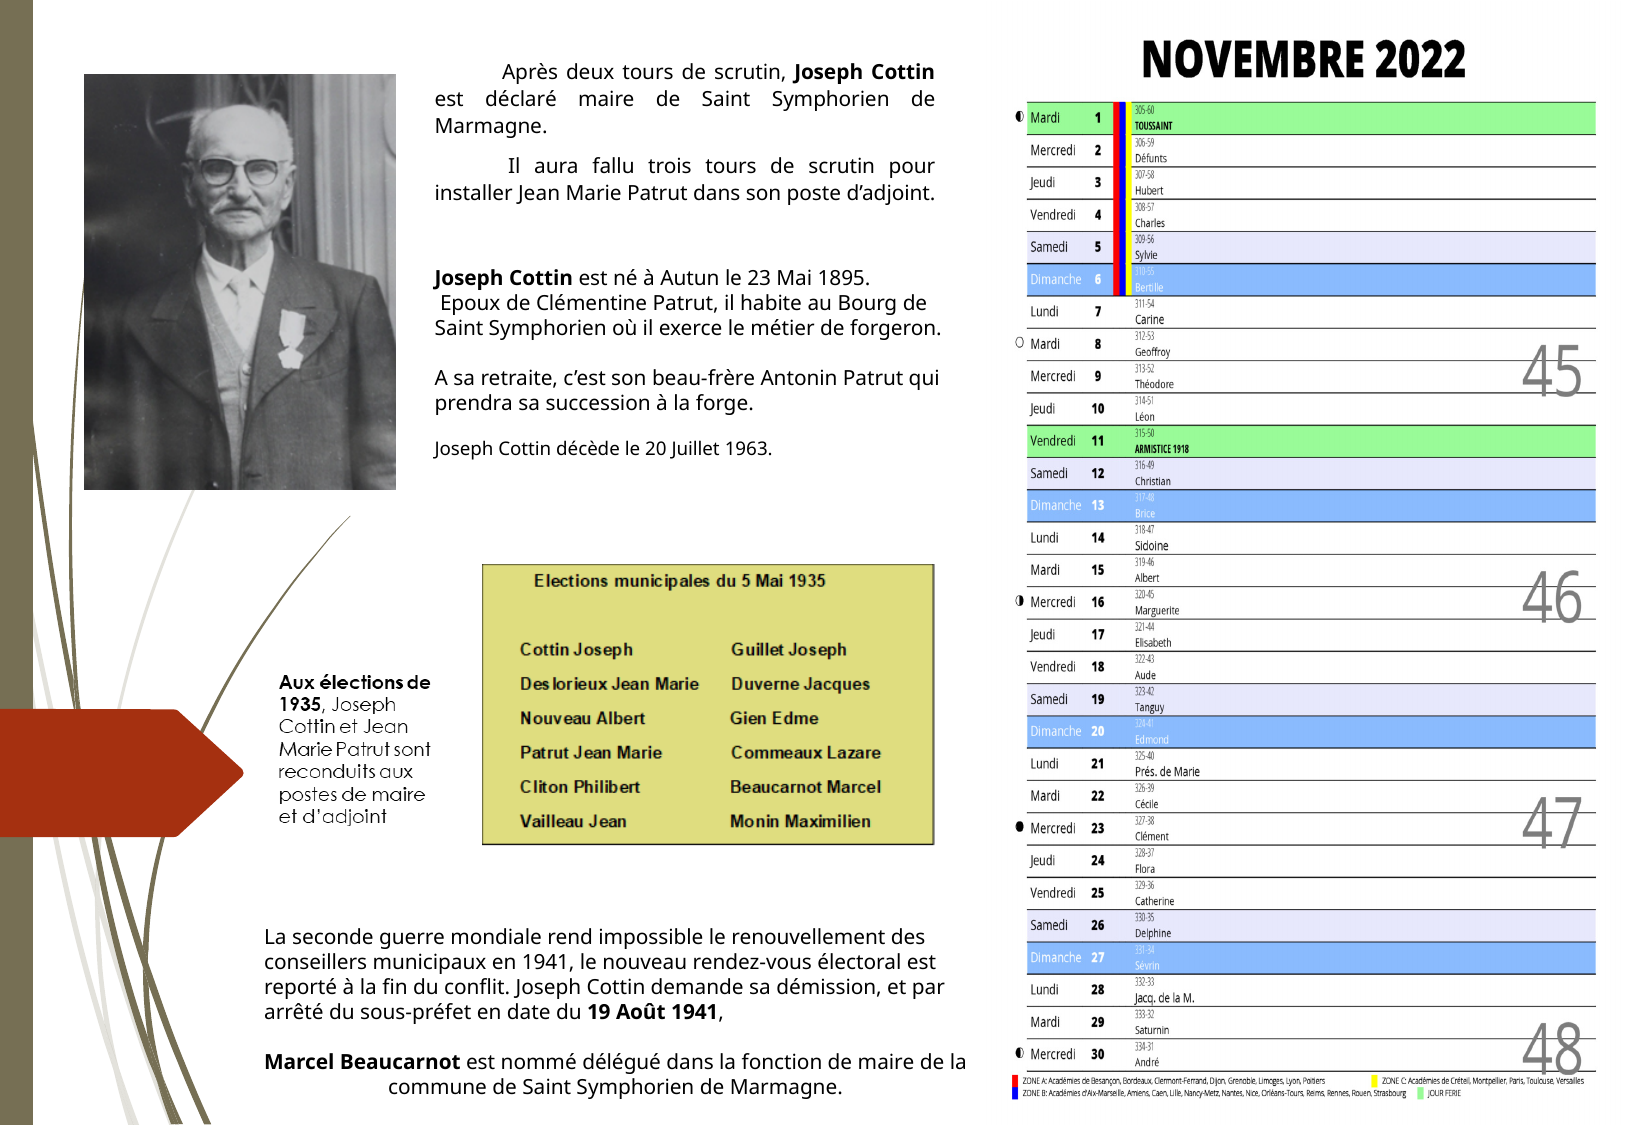

Après deux tours de scrutin, Joseph Cottin est déclaré maire de Saint Symphorien de Marmagne.
 Il aura fallu trois tours de scrutin pour installer Jean Marie Patrut dans son poste d’adjoint.
Joseph Cottin est né à Autun le 23 Mai 1895.
 Epoux de Clémentine Patrut, il habite au Bourg de Saint Symphorien où il exerce le métier de forgeron.
A sa retraite, c’est son beau-frère Antonin Patrut qui prendra sa succession à la forge.
Joseph Cottin décède le 20 Juillet 1963.
La seconde guerre mondiale rend impossible le renouvellement des conseillers municipaux en 1941, le nouveau rendez-vous électoral est reporté à la fin du conflit. Joseph Cottin demande sa démission, et par arrêté du sous-préfet en date du 19 Août 1941,
Marcel Beaucarnot est nommé délégué dans la fonction de maire de la commune de Saint Symphorien de Marmagne.